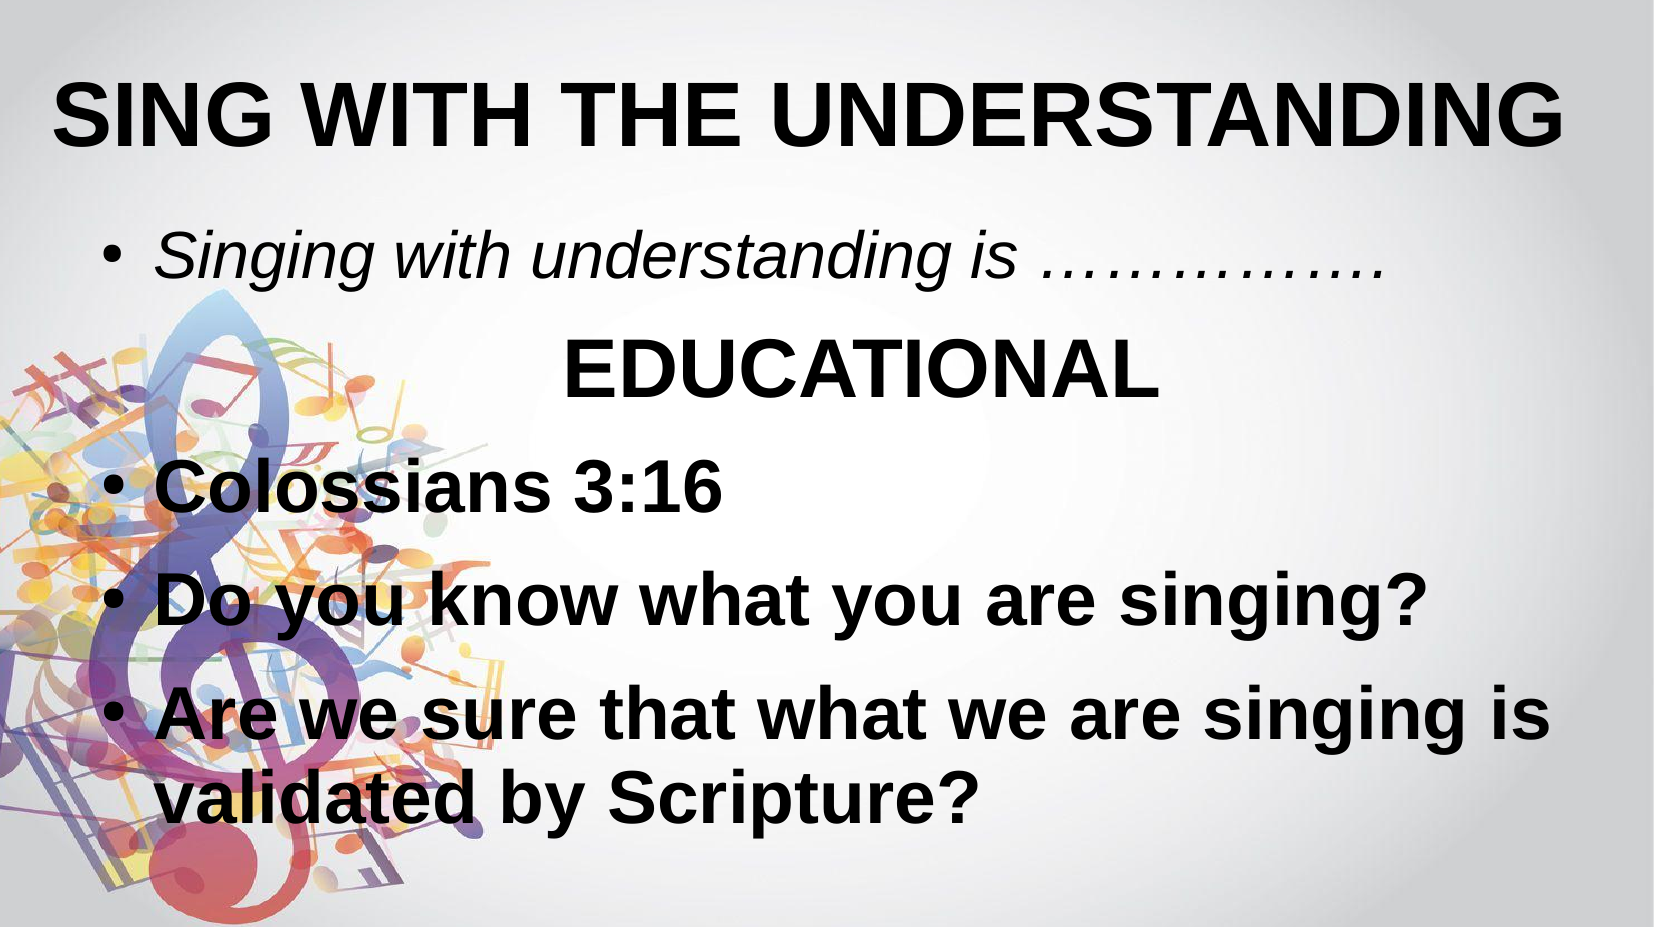

# SING WITH THE UNDERSTANDING
Singing with understanding is …………….
EDUCATIONAL
Colossians 3:16
Do you know what you are singing?
Are we sure that what we are singing is validated by Scripture?